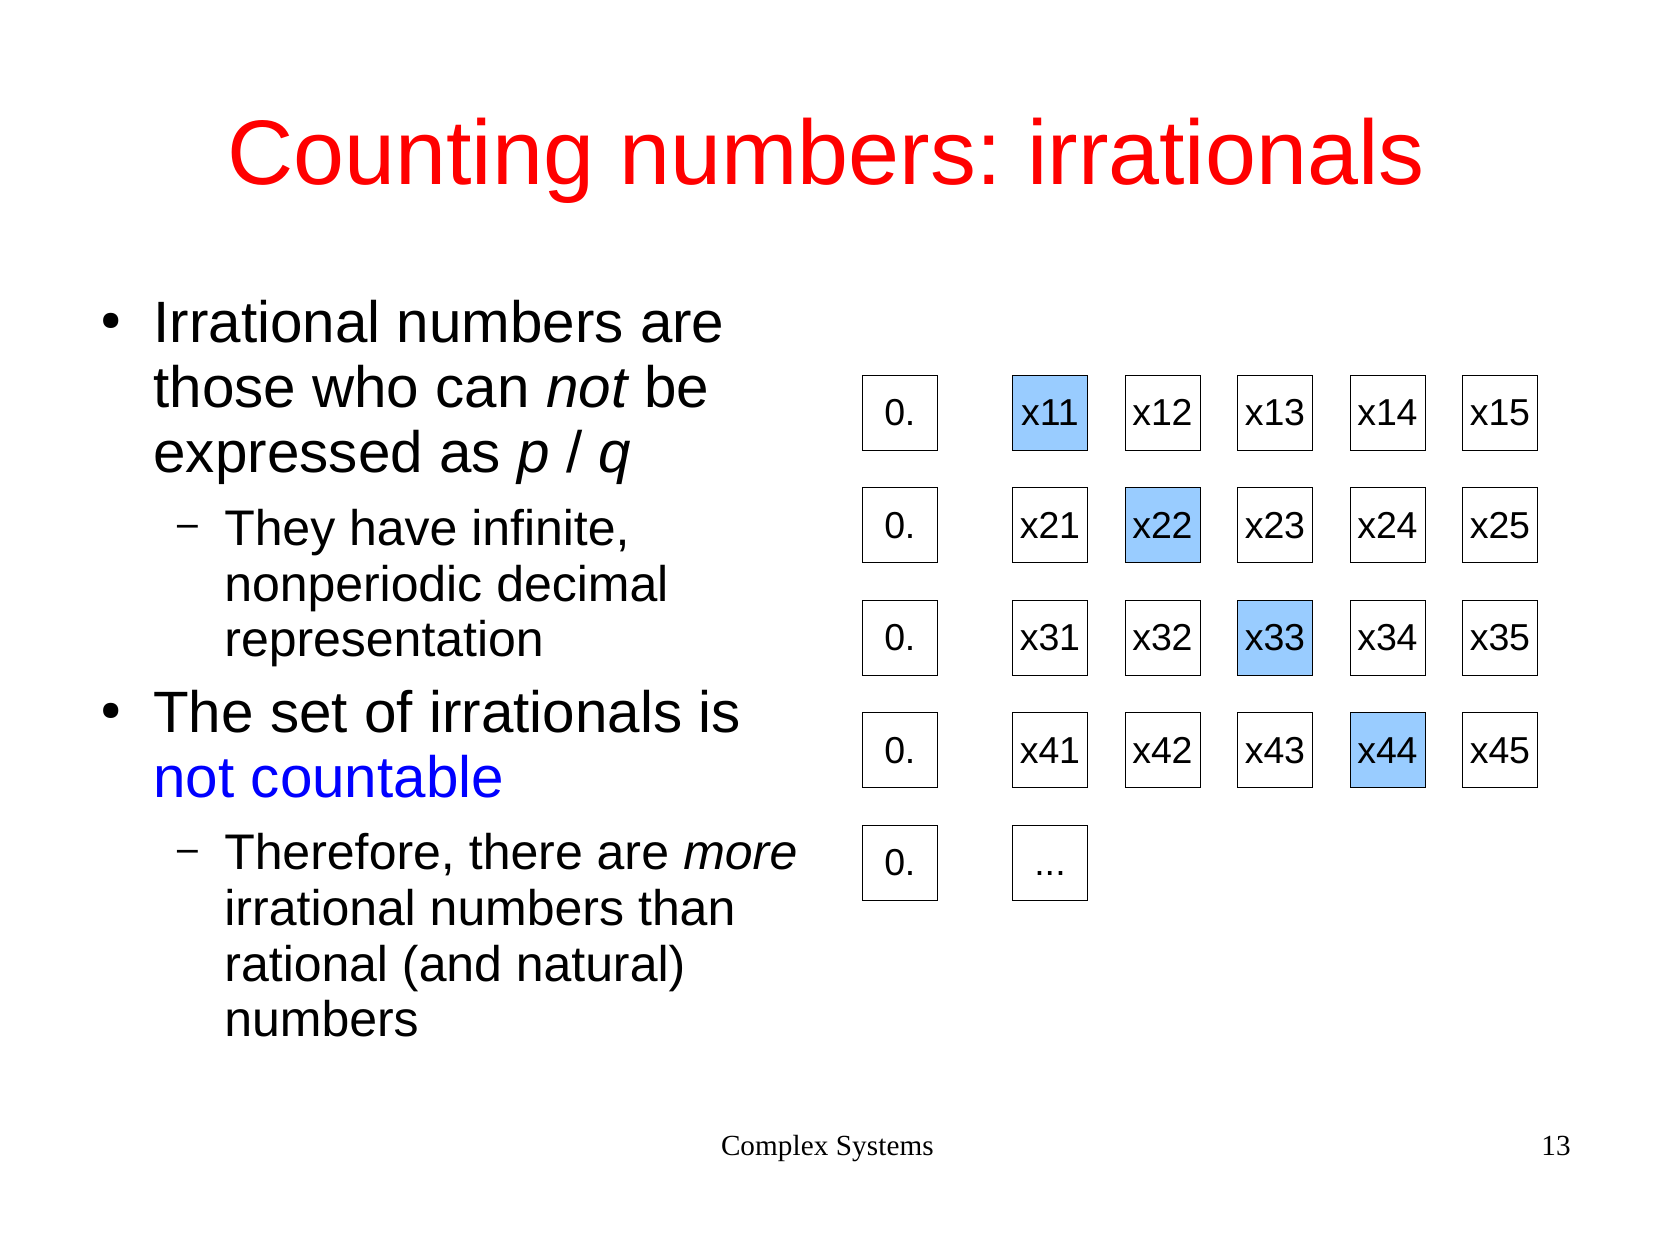

# Counting numbers: irrationals
Irrational numbers are those who can not be expressed as p / q
They have infinite, nonperiodic decimal representation
The set of irrationals is not countable
Therefore, there are more irrational numbers than rational (and natural) numbers
0.
x11
x12
x13
x14
x15
0.
x21
x22
x23
x24
x25
0.
x31
x32
x33
x34
x35
0.
x41
x42
x43
x44
x45
0.
...
Complex Systems
13